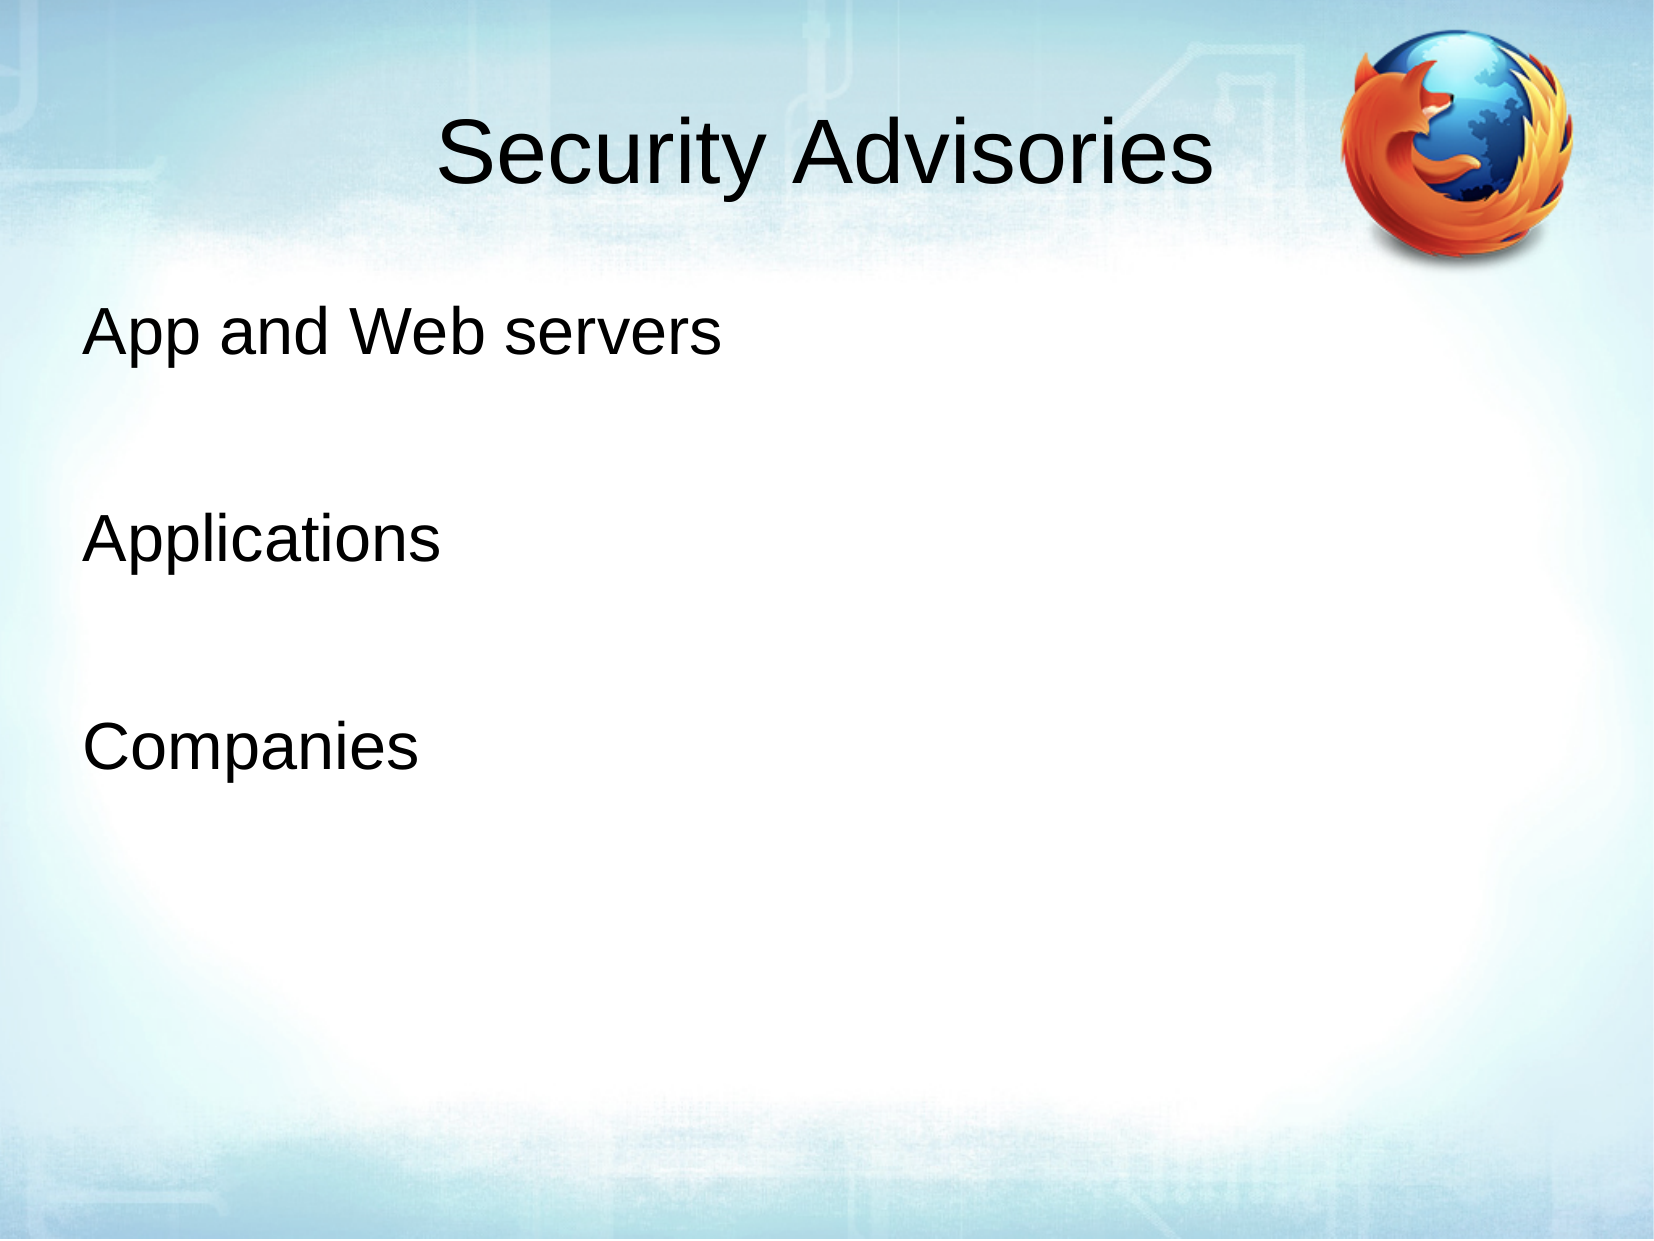

# Security Advisories
App and Web servers
Applications
Companies